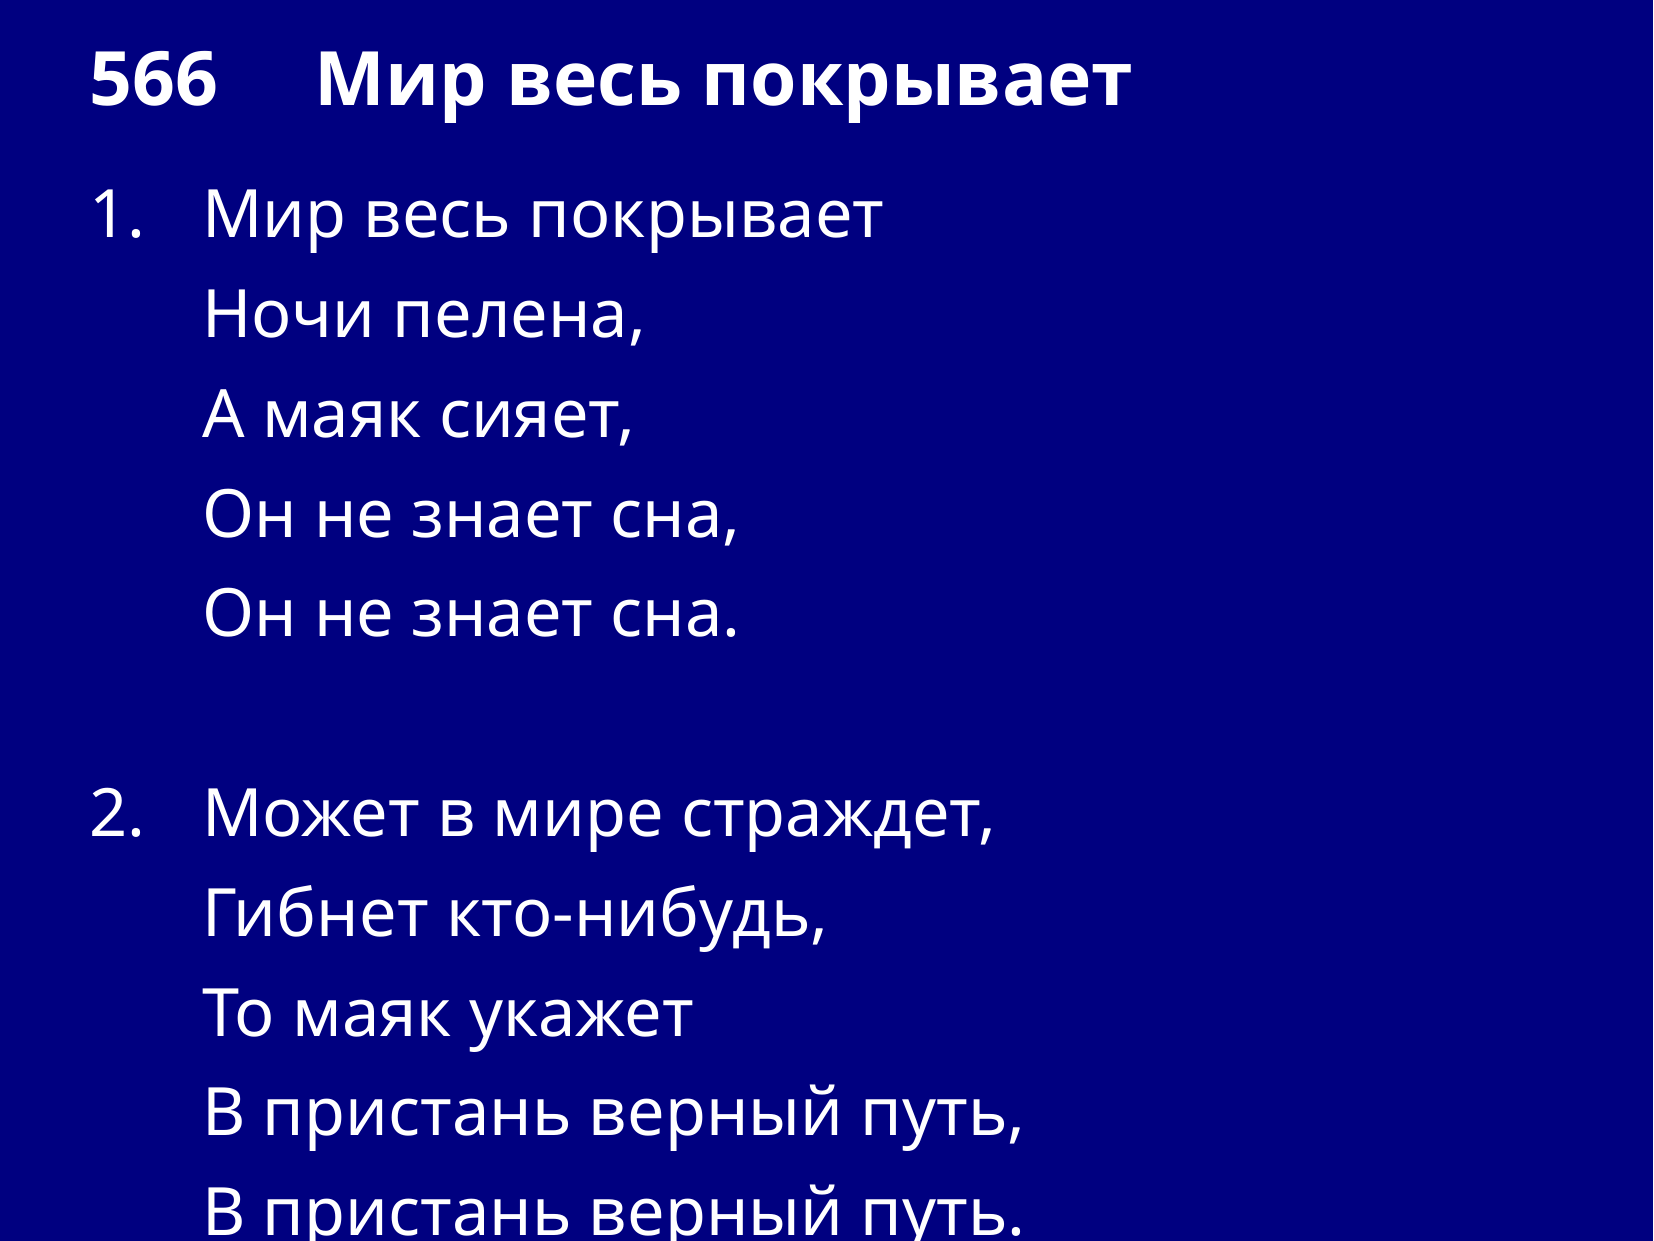

566	Мир весь покрывает
1.	Мир весь покрывает
	Ночи пелена,
	А маяк сияет,
	Он не знает сна,
	Он не знает сна.
2.	Может в мире страждет,
	Гибнет кто-нибудь,
	То маяк укажет
	В пристань верный путь,
	В пристань верный путь.